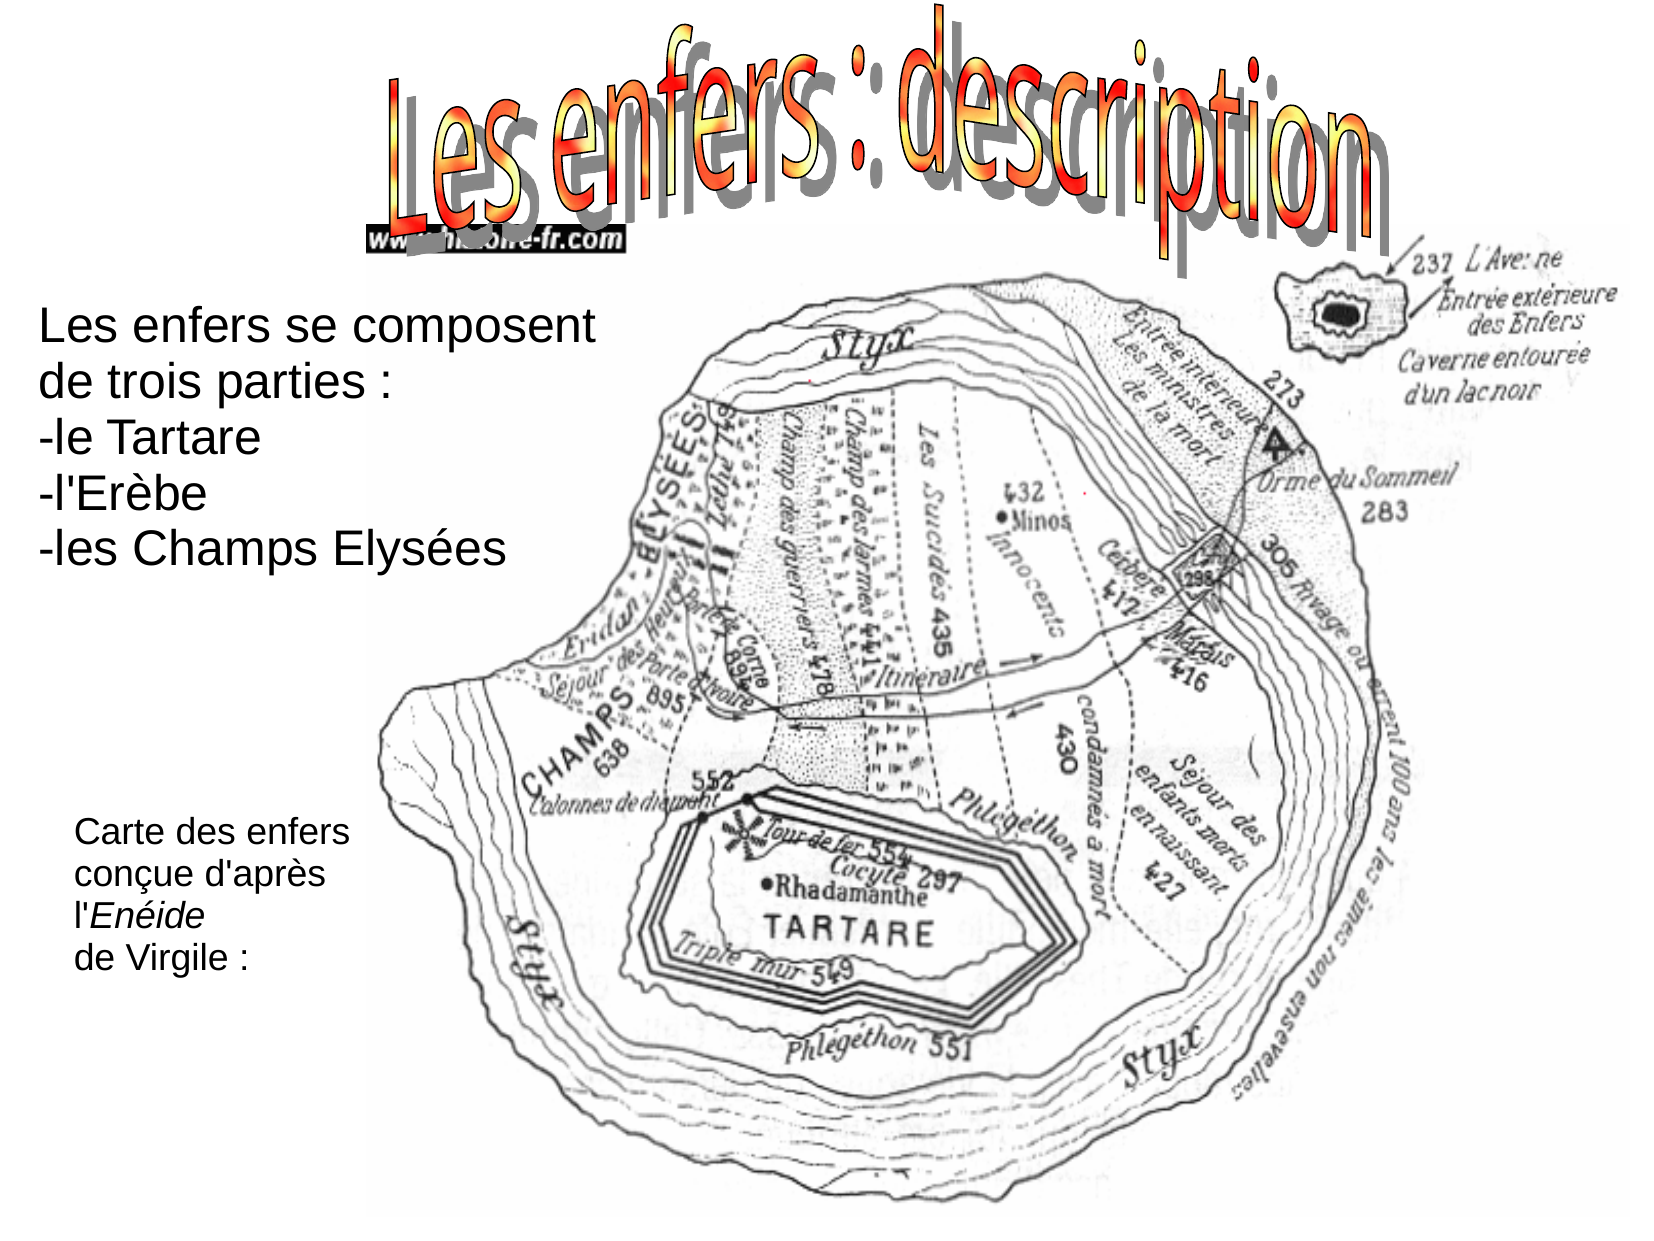

#
Les enfers : description
Les enfers se composent
de trois parties :
-le Tartare
-l'Erèbe
-les Champs Elysées
Carte des enfers
conçue d'après
l'Enéide
de Virgile :